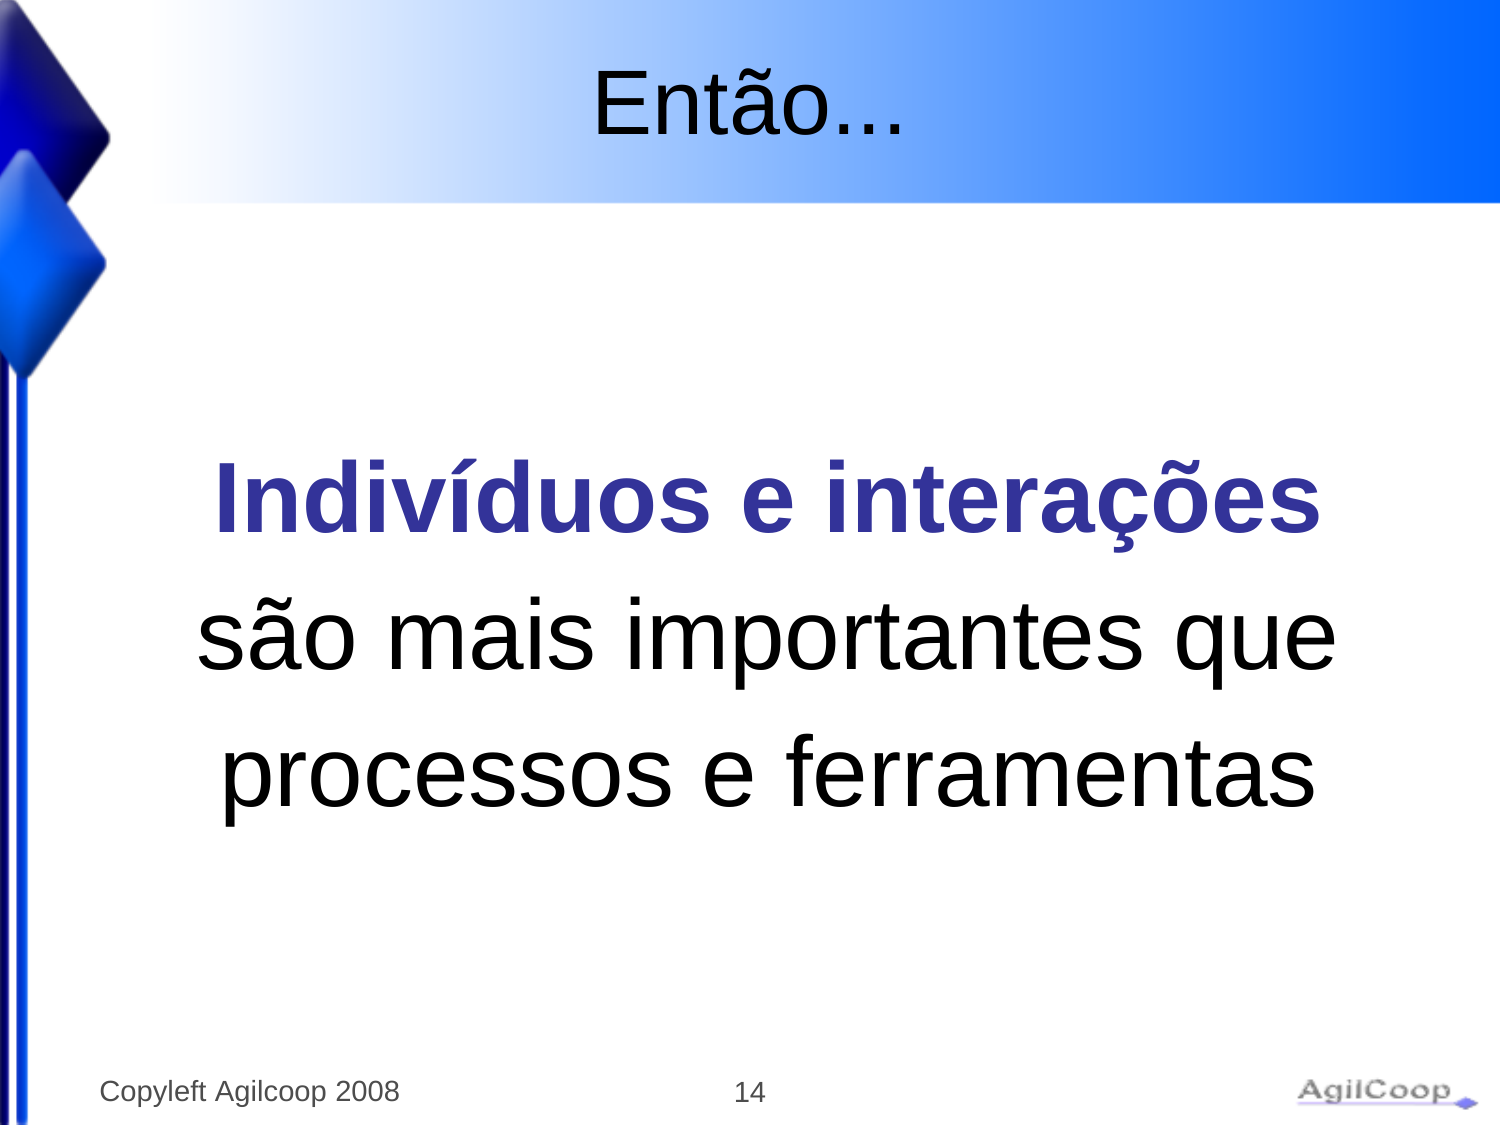

# Então...
Indivíduos e interações
são mais importantes que
processos e ferramentas
14